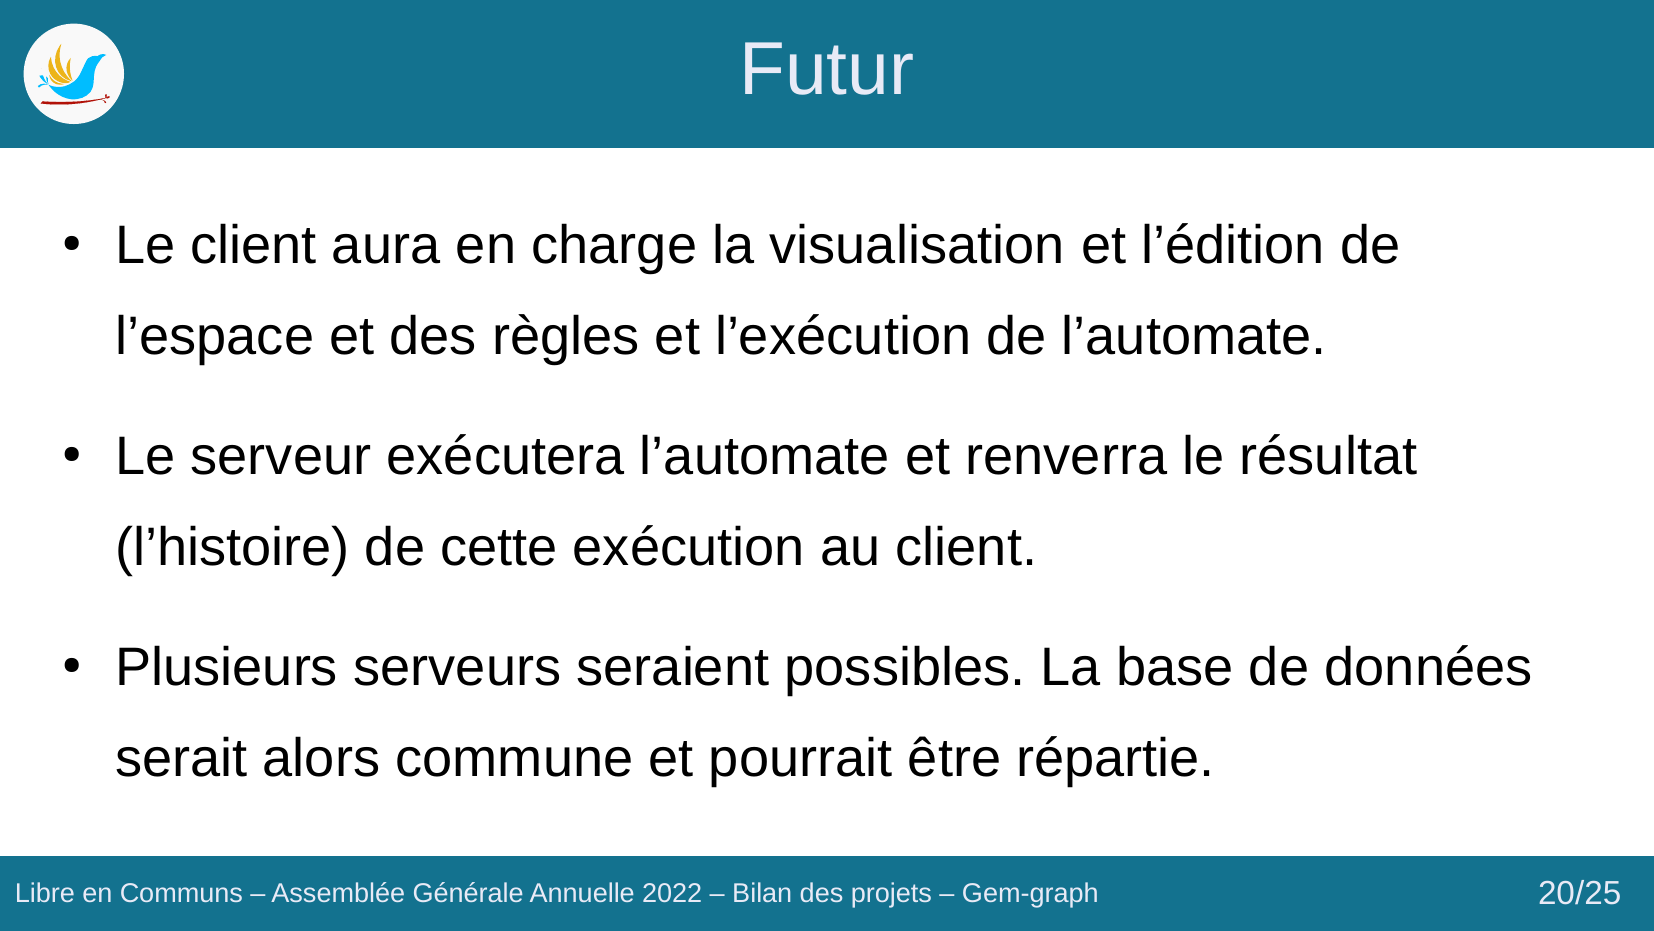

Futur
Le client aura en charge la visualisation et l’édition de l’espace et des règles et l’exécution de l’automate.
Le serveur exécutera l’automate et renverra le résultat (l’histoire) de cette exécution au client.
Plusieurs serveurs seraient possibles. La base de données serait alors commune et pourrait être répartie.
Libre en Communs – Assemblée Générale Annuelle 2022 – Bilan des projets – Gem-graph